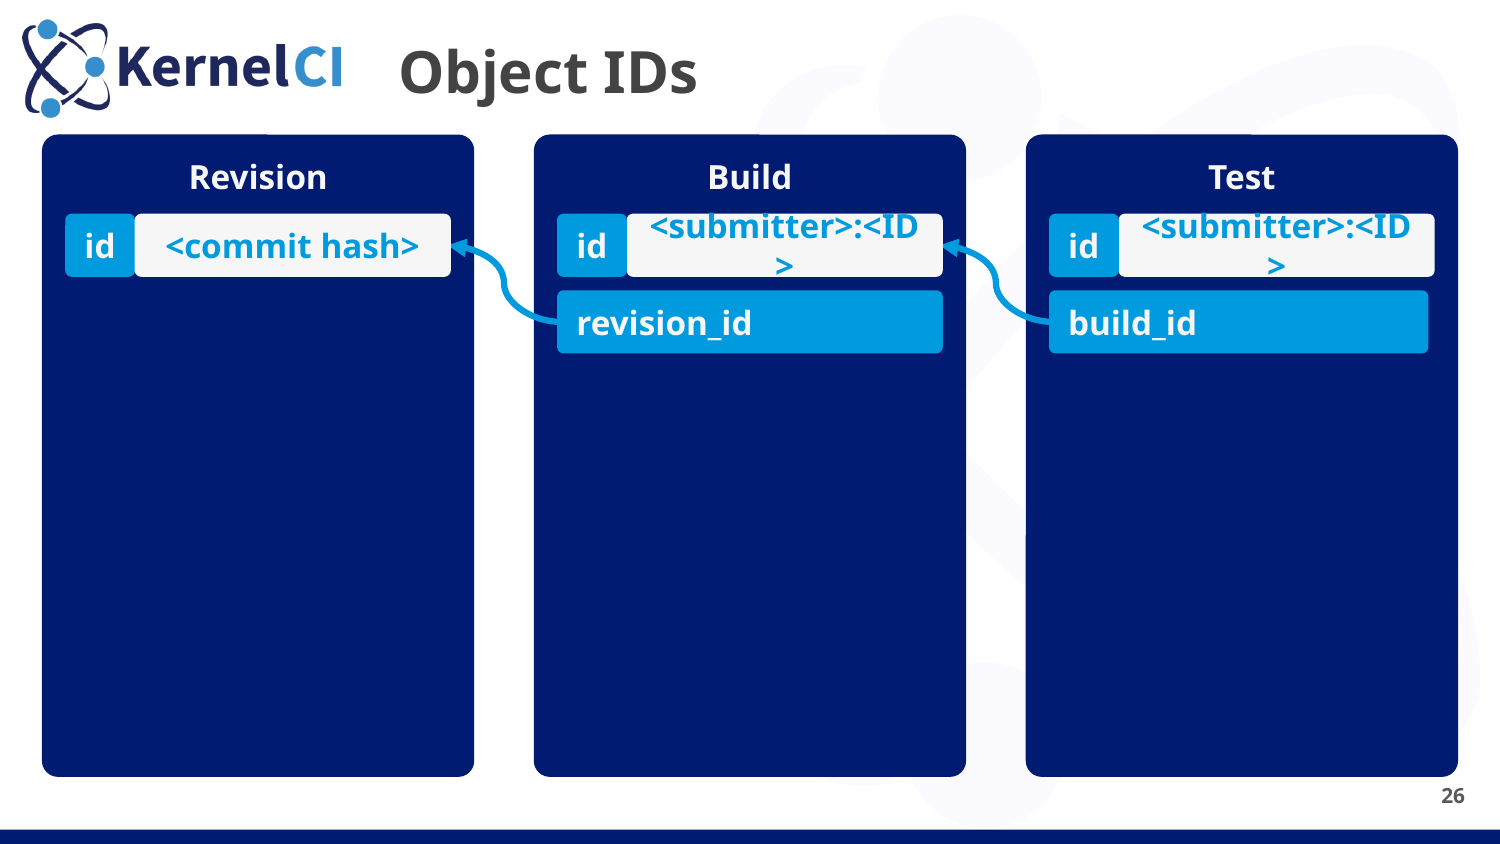

# Object IDs
Revision
Build
Test
id
<commit hash>
id
<submitter>:<ID>
id
<submitter>:<ID>
revision_id
build_id